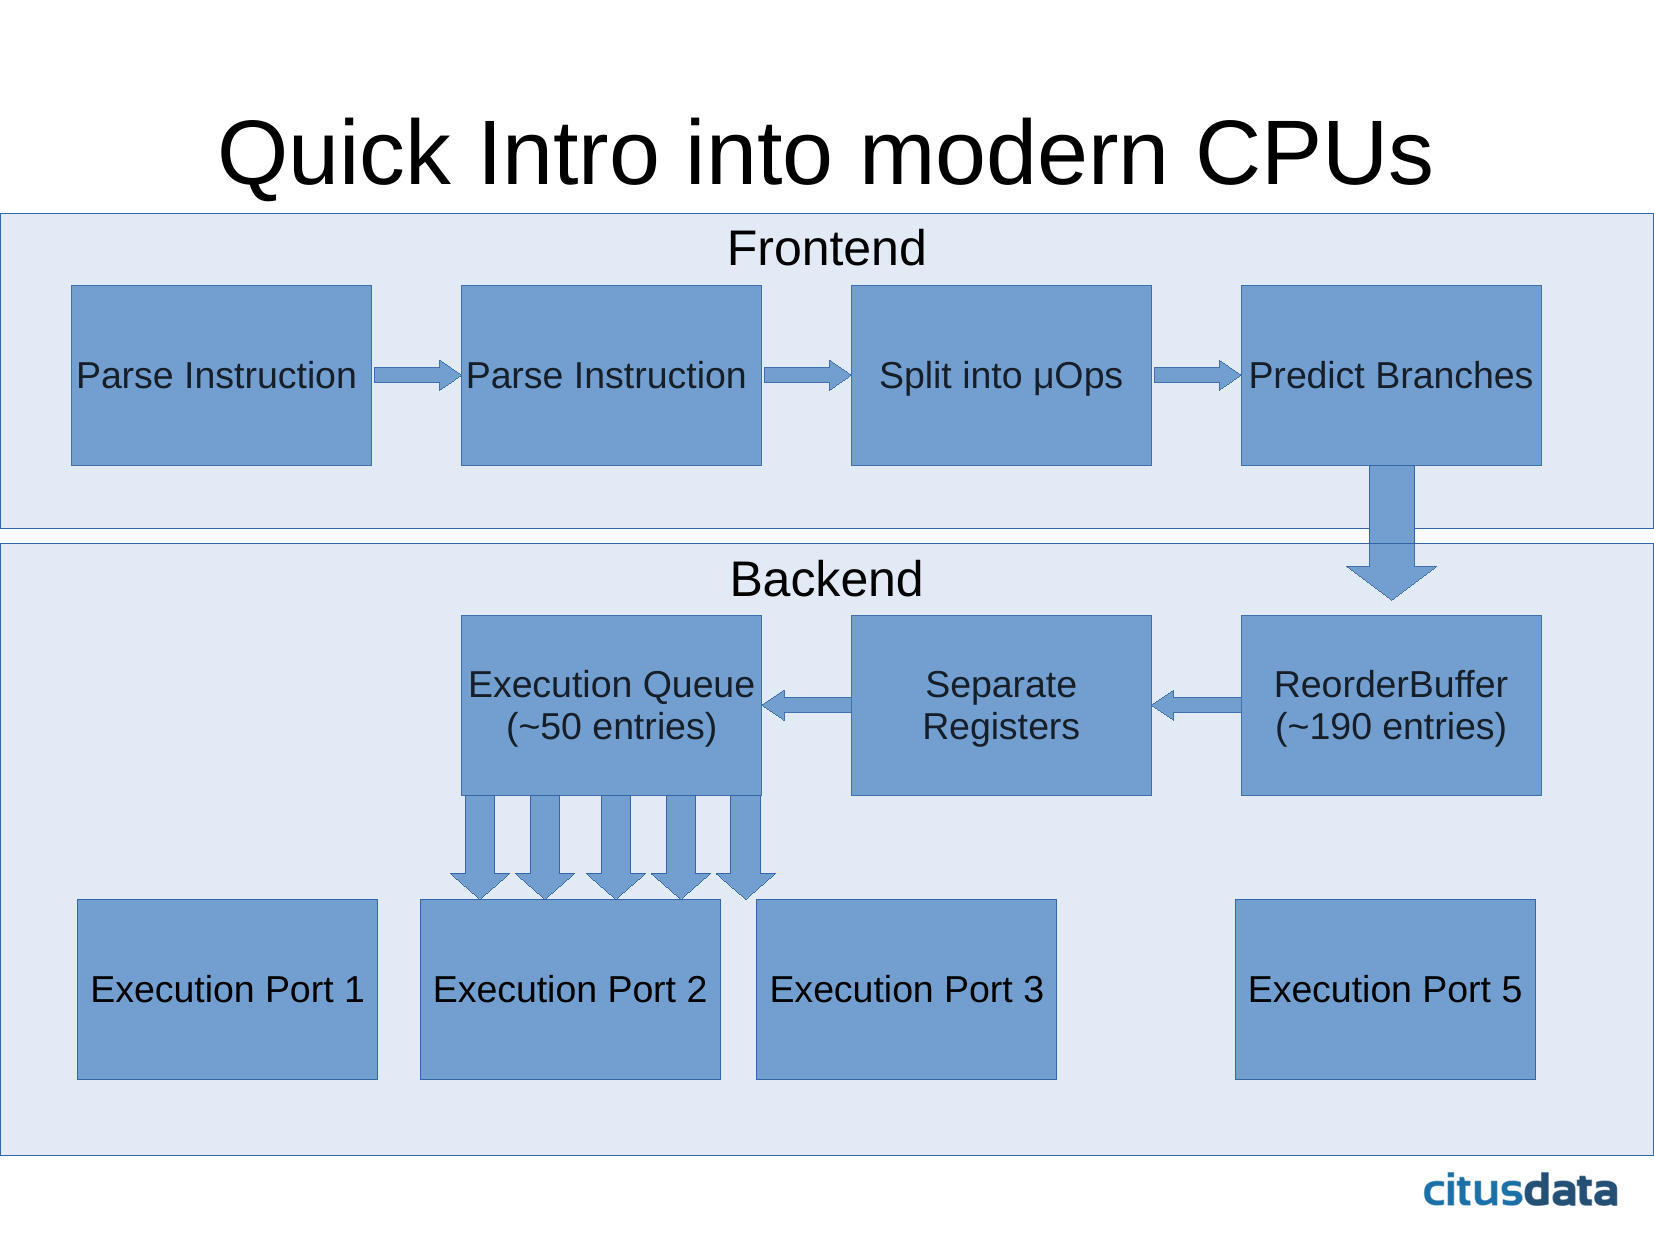

# Quick Intro into modern CPUs
Frontend
Parse Instruction
Parse Instruction
Split into μOps
Predict Branches
Backend
Execution Queue
(~50 entries)
Separate
Registers
ReorderBuffer
(~190 entries)
Execution Port 1
Execution Port 2
Execution Port 3
Execution Port 5